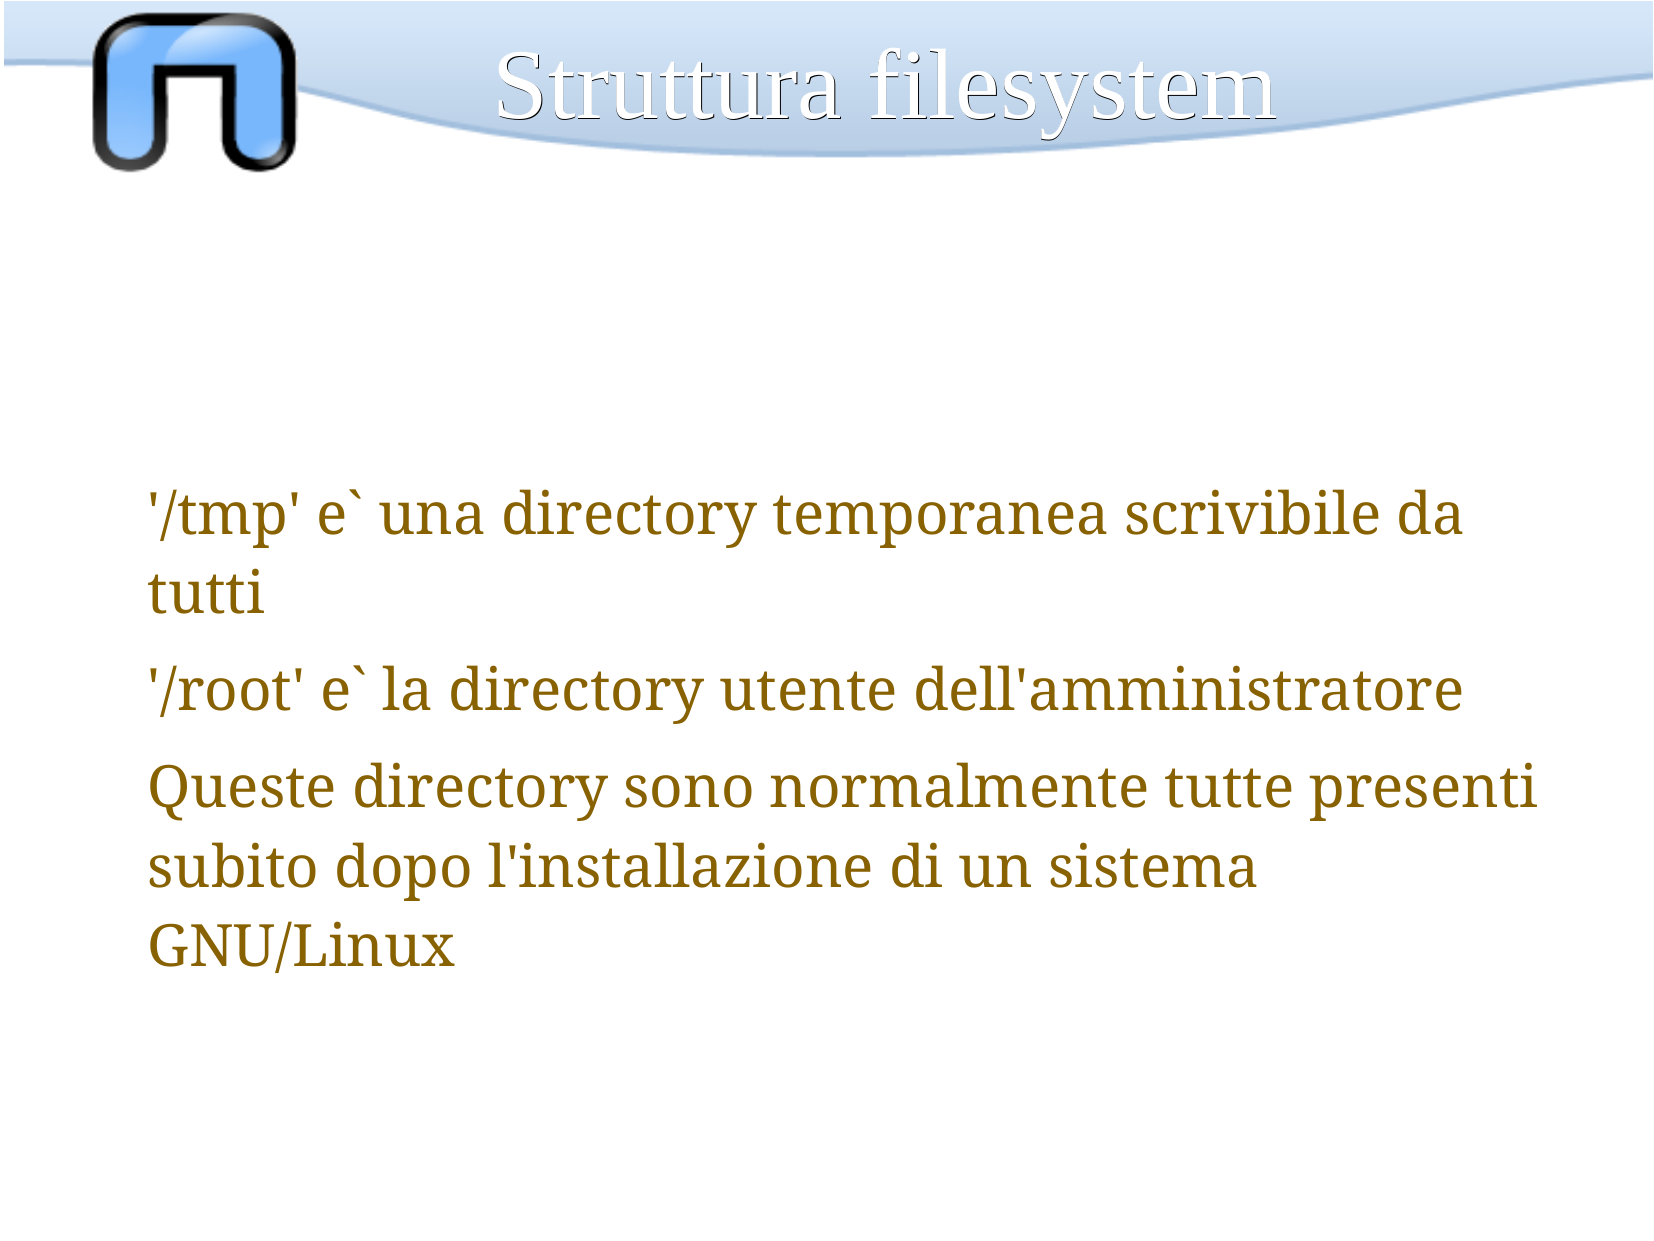

Struttura filesystem
# '/tmp' e` una directory temporanea scrivibile da tutti
'/root' e` la directory utente dell'amministratore
Queste directory sono normalmente tutte presenti subito dopo l'installazione di un sistema GNU/Linux